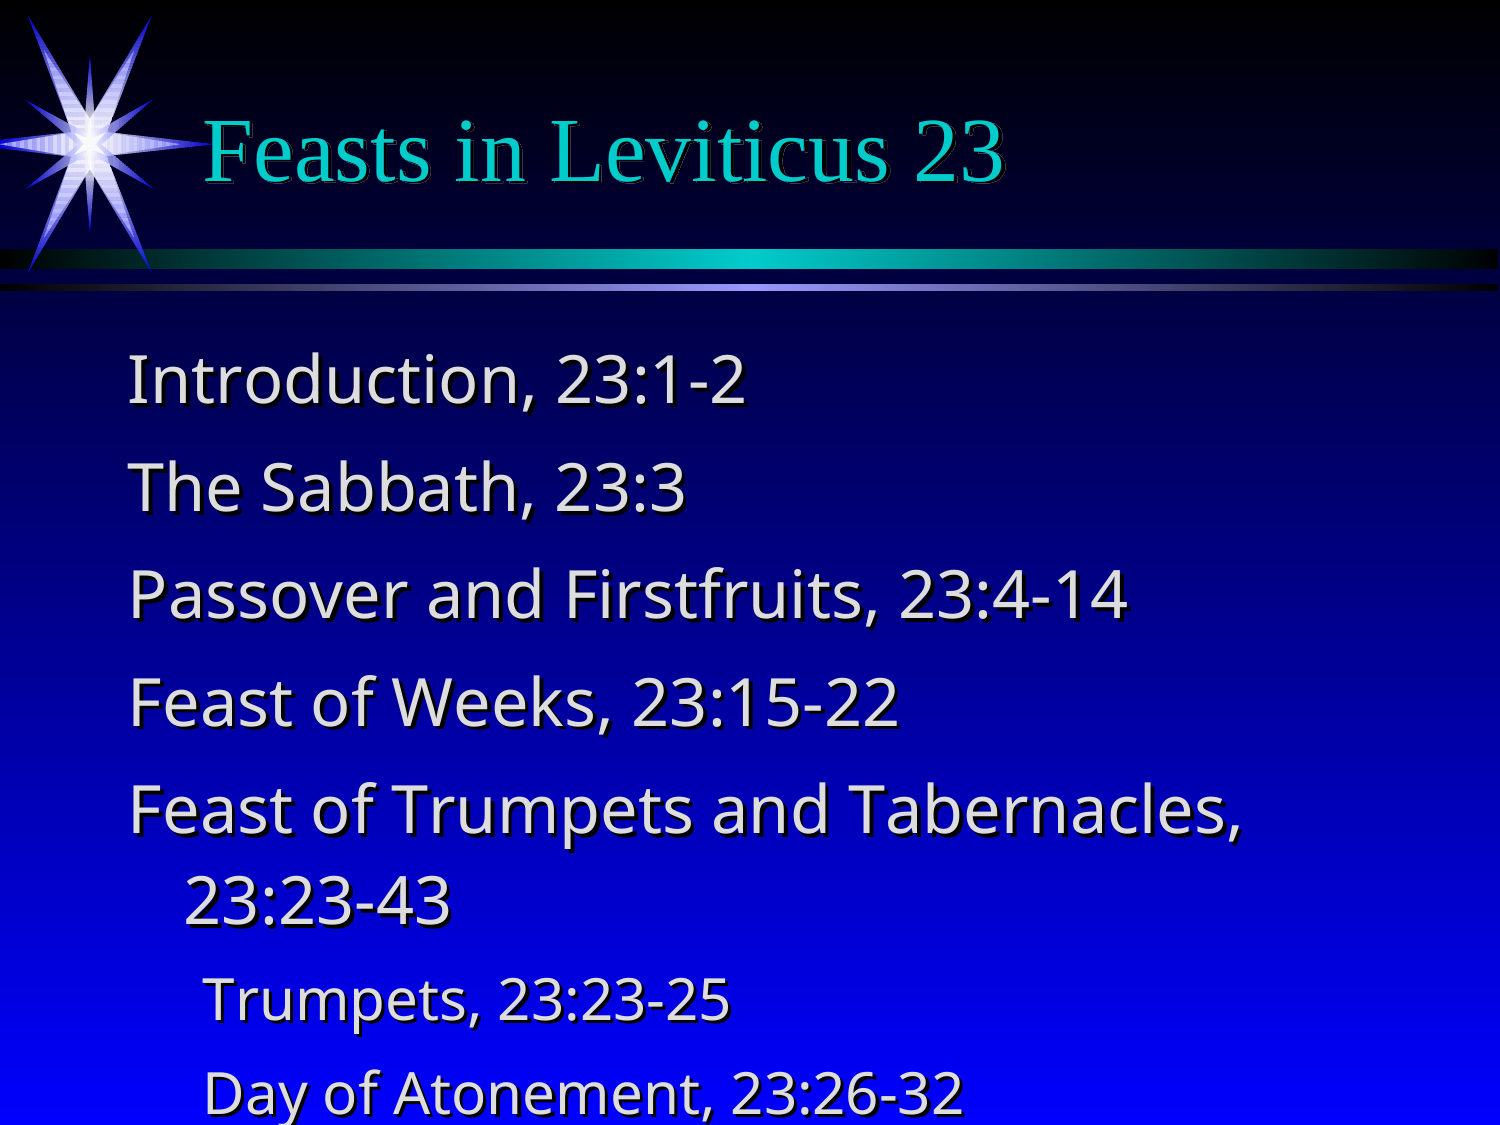

# Feasts in Leviticus 23
Introduction, 23:1-2
The Sabbath, 23:3
Passover and Firstfruits, 23:4-14
Feast of Weeks, 23:15-22
Feast of Trumpets and Tabernacles, 23:23-43
Trumpets, 23:23-25
Day of Atonement, 23:26-32
Tabernacles, 23:33-43
Summary, 23:44